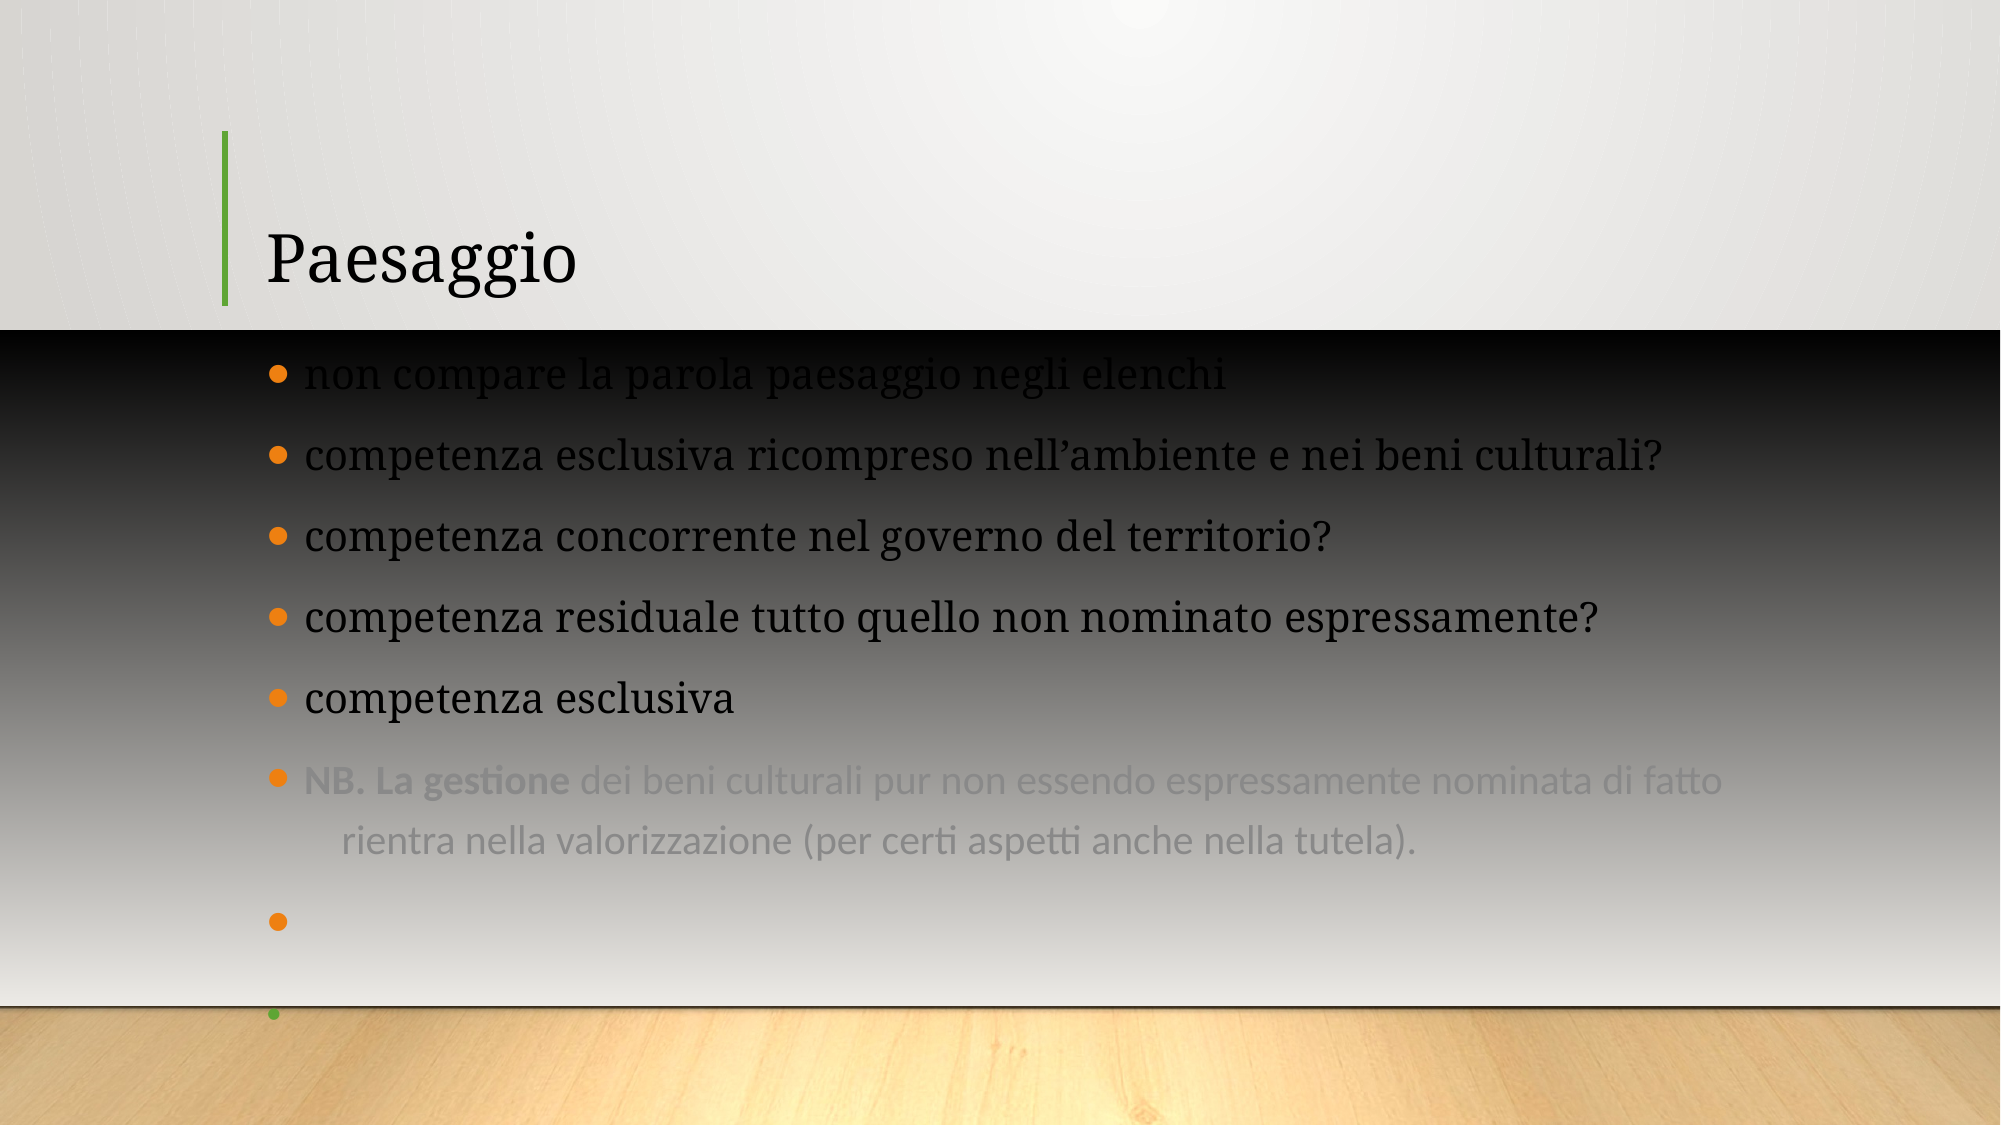

# Paesaggio
non compare la parola paesaggio negli elenchi
competenza esclusiva ricompreso nell’ambiente e nei beni culturali?
competenza concorrente nel governo del territorio?
competenza residuale tutto quello non nominato espressamente?
competenza esclusiva
NB. La gestione dei beni culturali pur non essendo espressamente nominata di fatto rientra nella valorizzazione (per certi aspetti anche nella tutela).